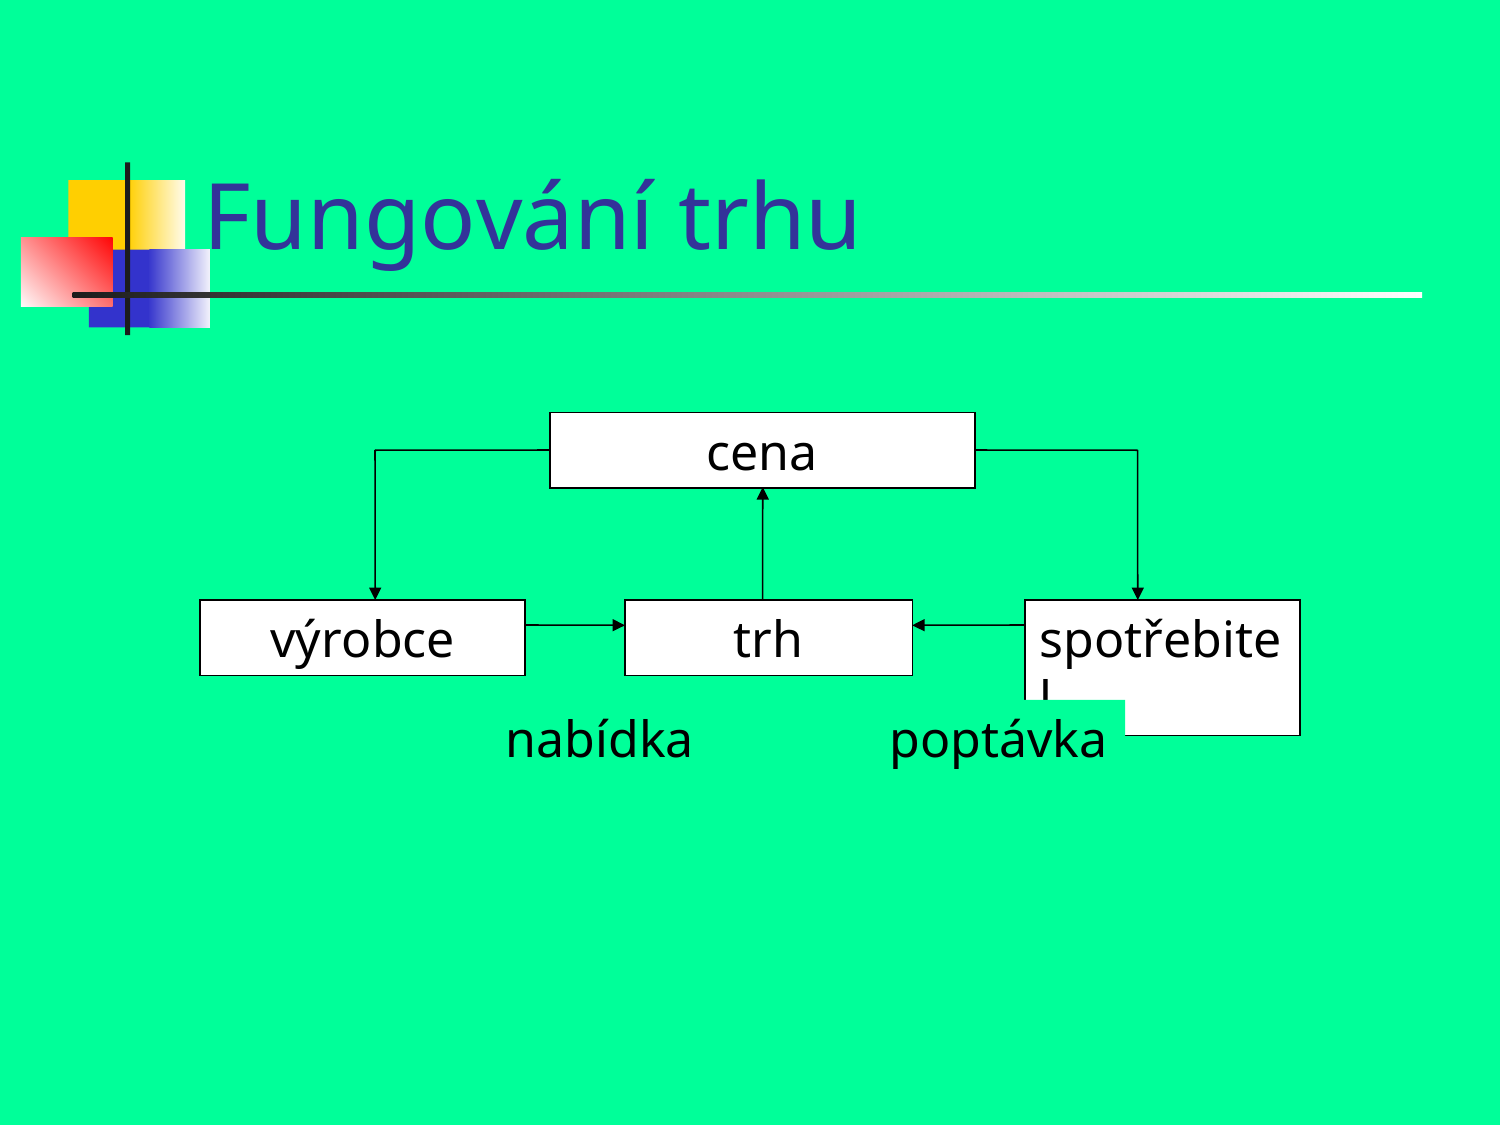

# Fungování trhu
cena
výrobce
trh
spotřebitel
nabídka
poptávka